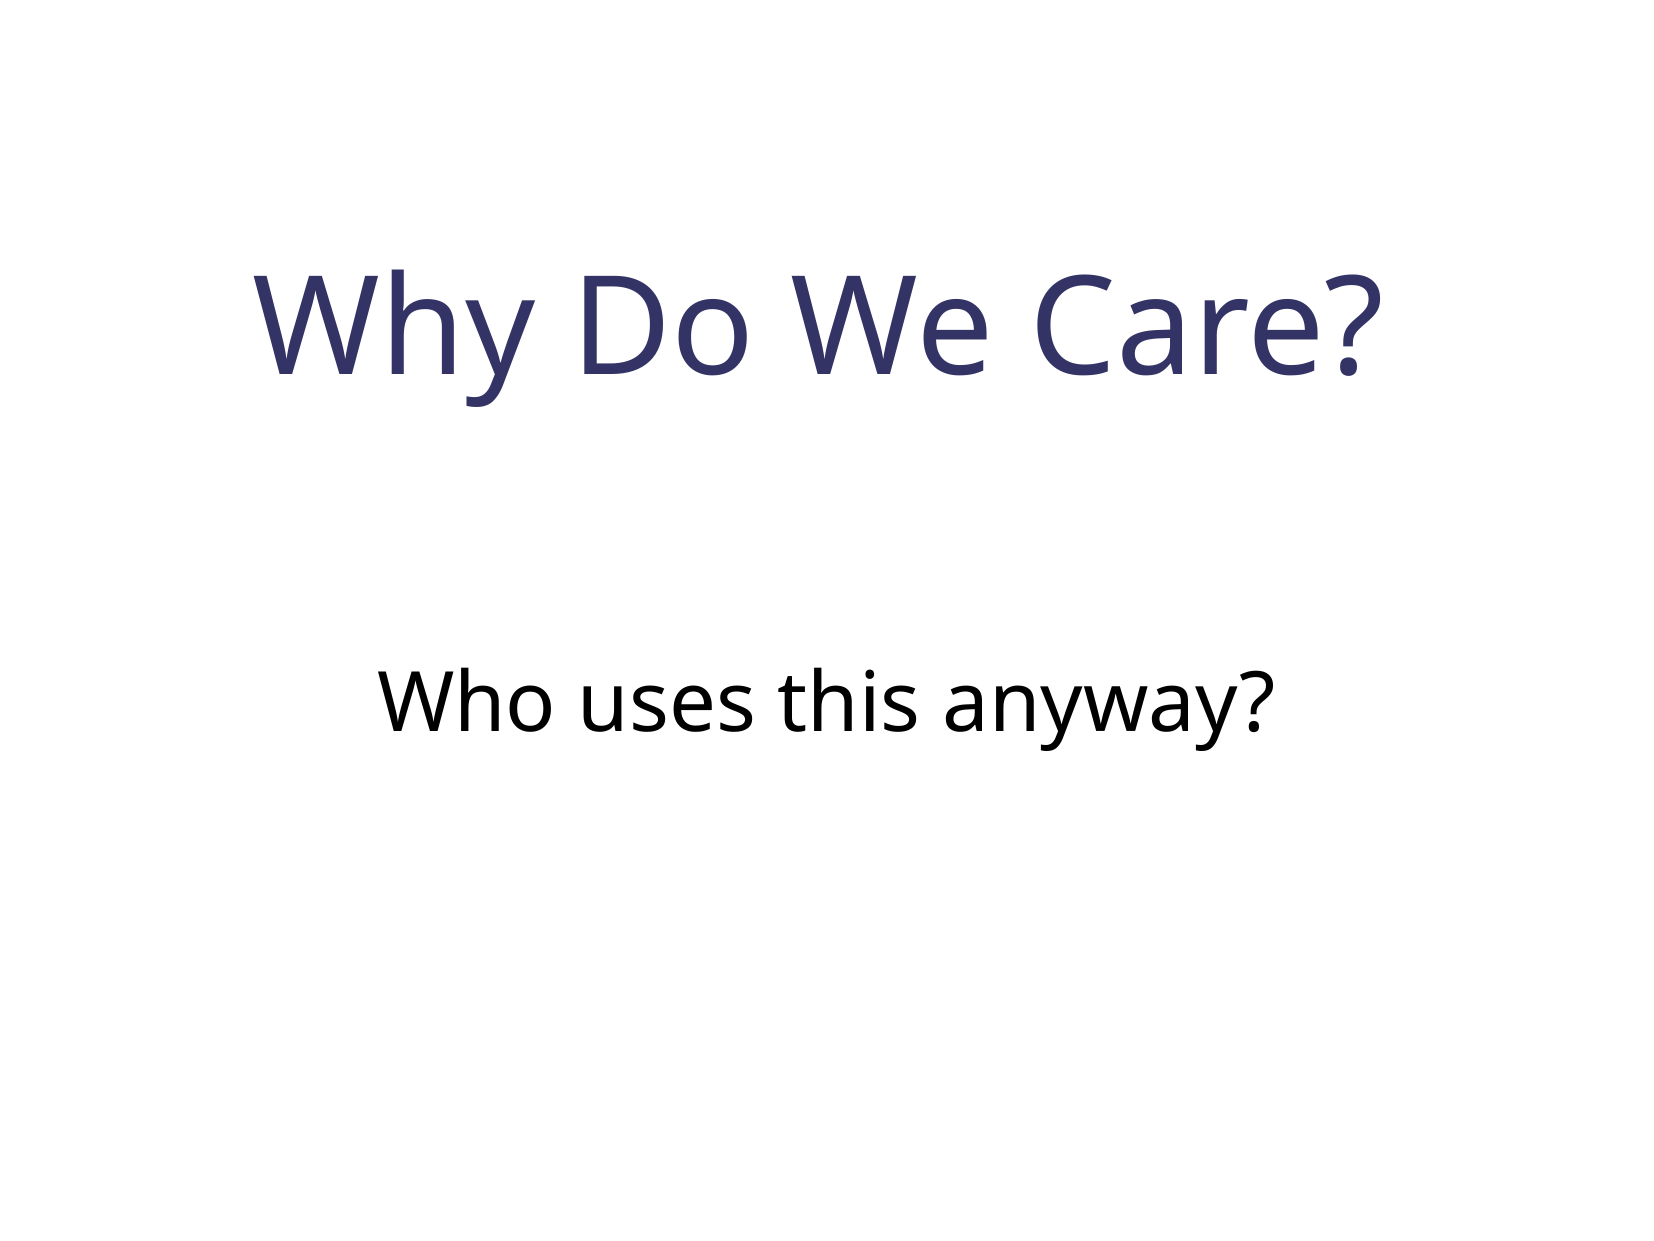

Why Do We Care?
# Who uses this anyway?